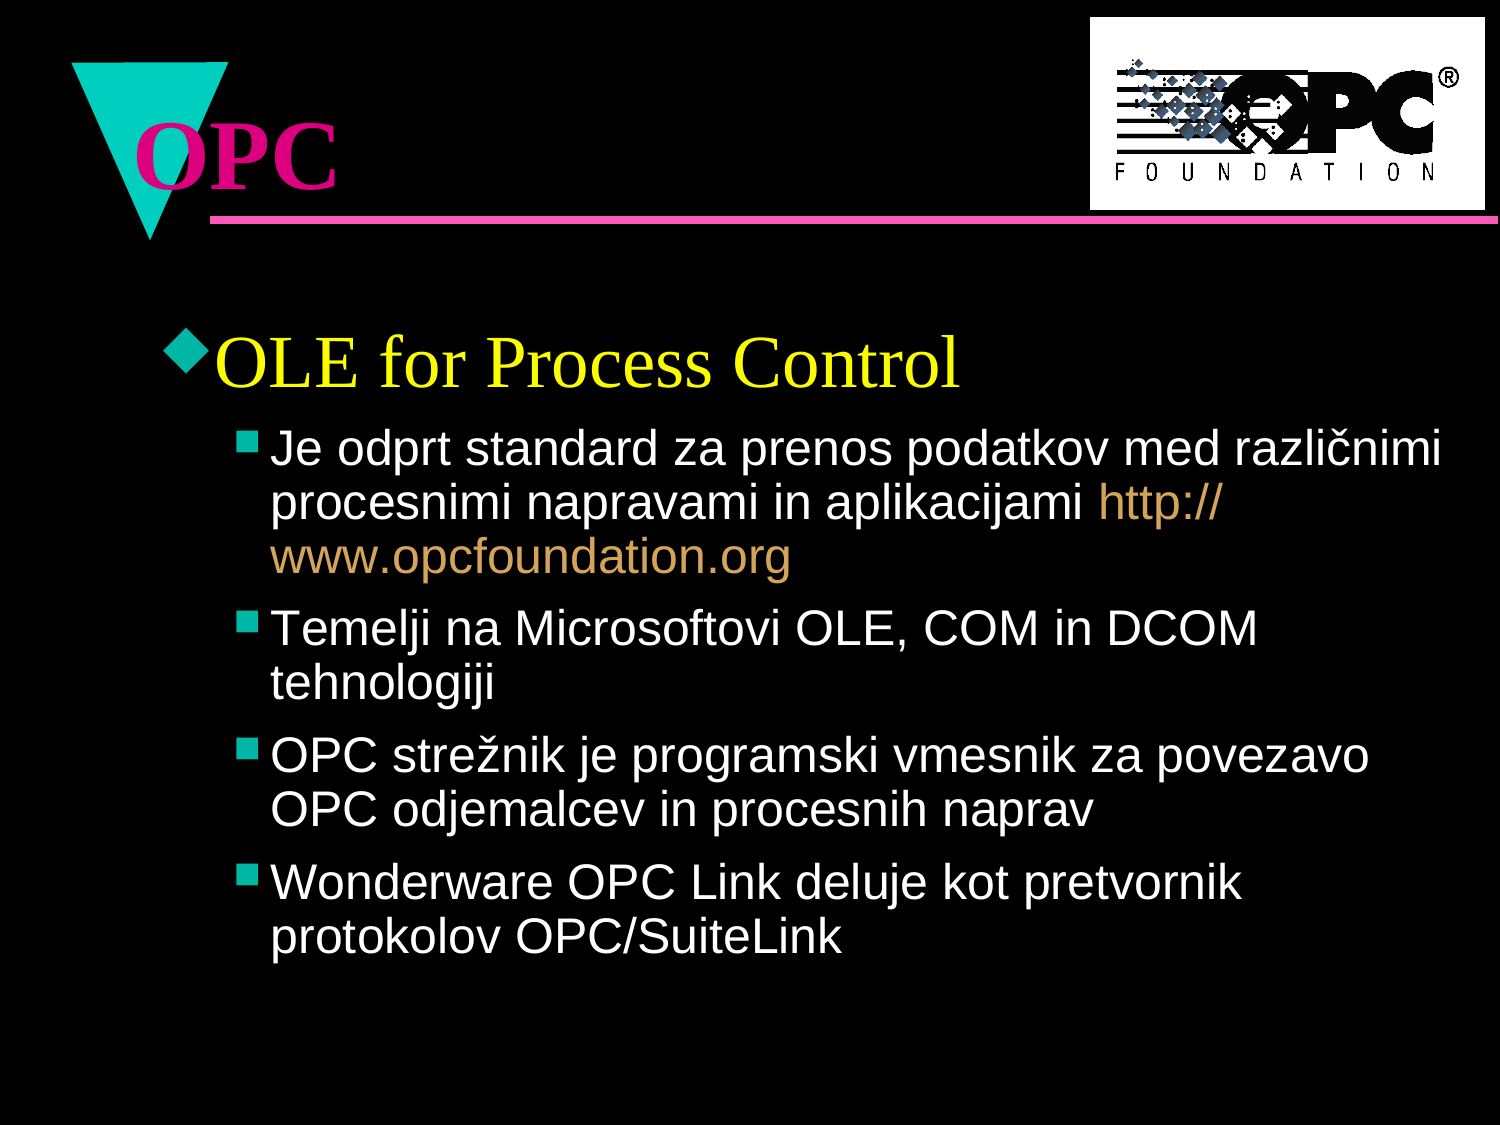

# OPC
OLE for Process Control
Je odprt standard za prenos podatkov med različnimi procesnimi napravami in aplikacijami http://www.opcfoundation.org
Temelji na Microsoftovi OLE, COM in DCOM tehnologiji
OPC strežnik je programski vmesnik za povezavo OPC odjemalcev in procesnih naprav
Wonderware OPC Link deluje kot pretvornik protokolov OPC/SuiteLink
RVP2
I/O komunikacija
6